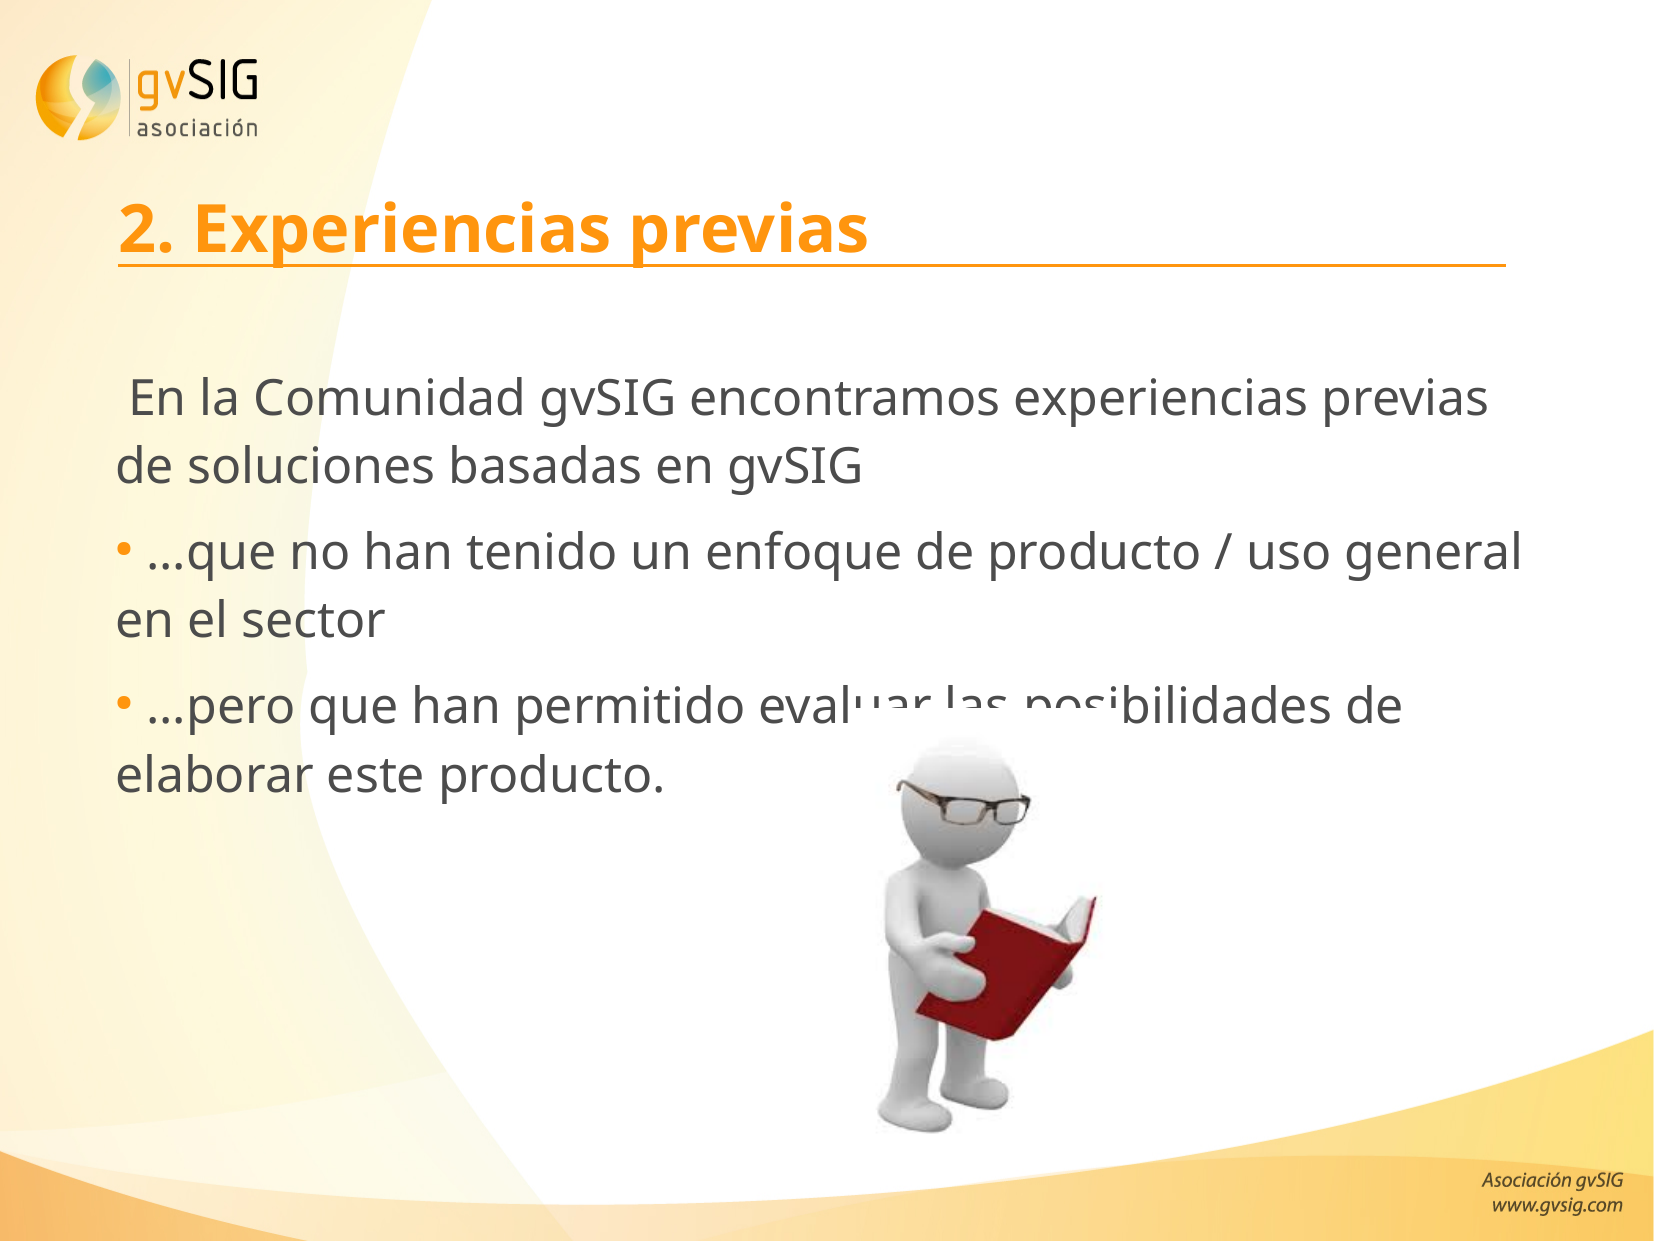

# 2. Experiencias previas
 En la Comunidad gvSIG encontramos experiencias previas de soluciones basadas en gvSIG
 ...que no han tenido un enfoque de producto / uso general en el sector
 ...pero que han permitido evaluar las posibilidades de elaborar este producto.